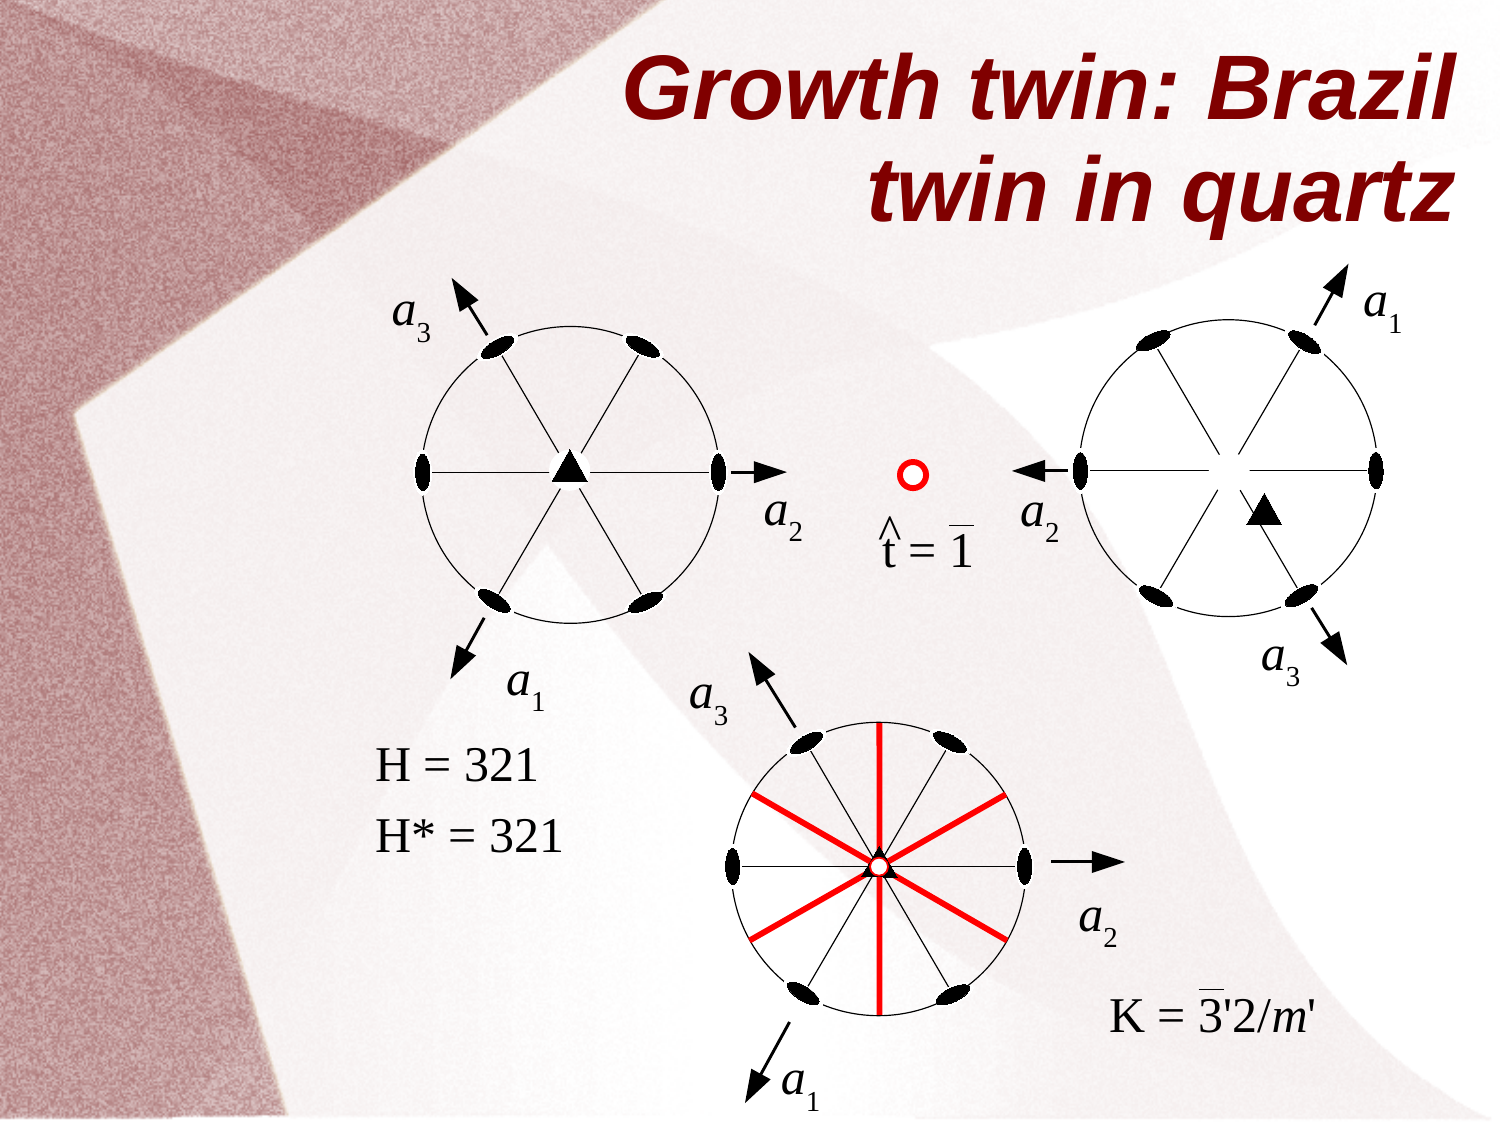

# Growth twin: Brazil twin in quartz
a1
a2
a3
a3
a2
a1
^
t = 1
a3
a2
a1
H = 321
H* = 321
K = 3'2/m'